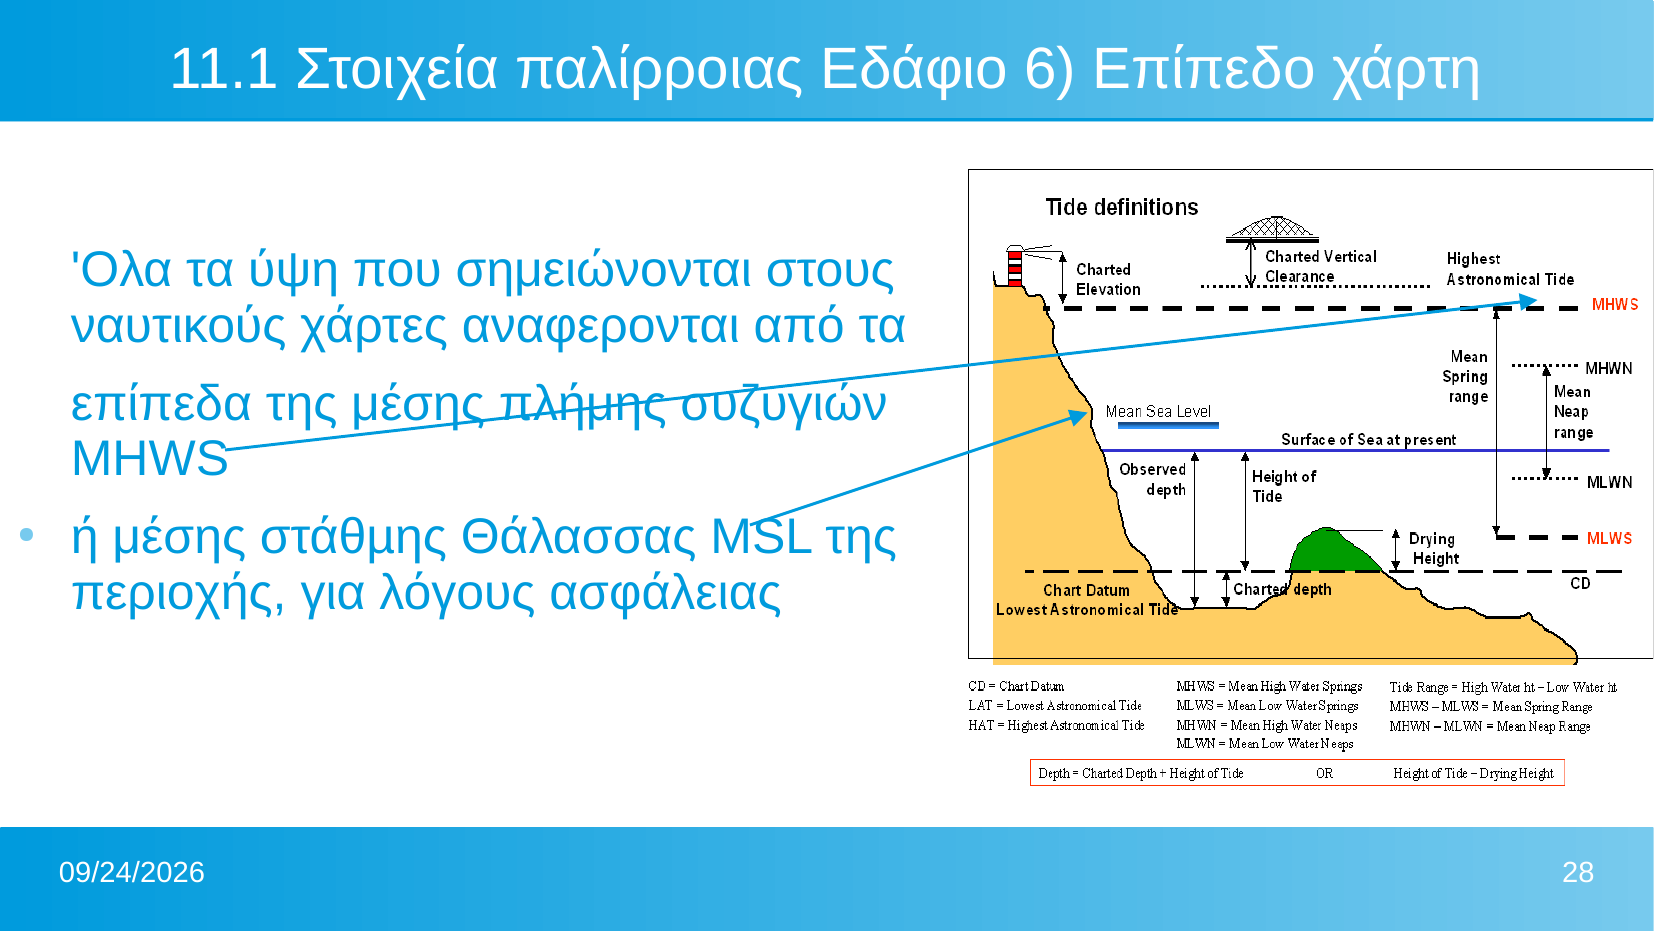

# 11.1 Στοιχεία παλίρροιας Εδάφιο 6) Επίπεδο χάρτη
'Ολα τα ύψη που σημειώνονται στους ναυτικούς χάρτες αναφερονται από τα
επίπεδα της μέσης πλήμης συζυγιών ΜHWS
ή μέσης στάθµης Θάλασσας MSL της περιoχής, για λόγους ασφάλειας
28